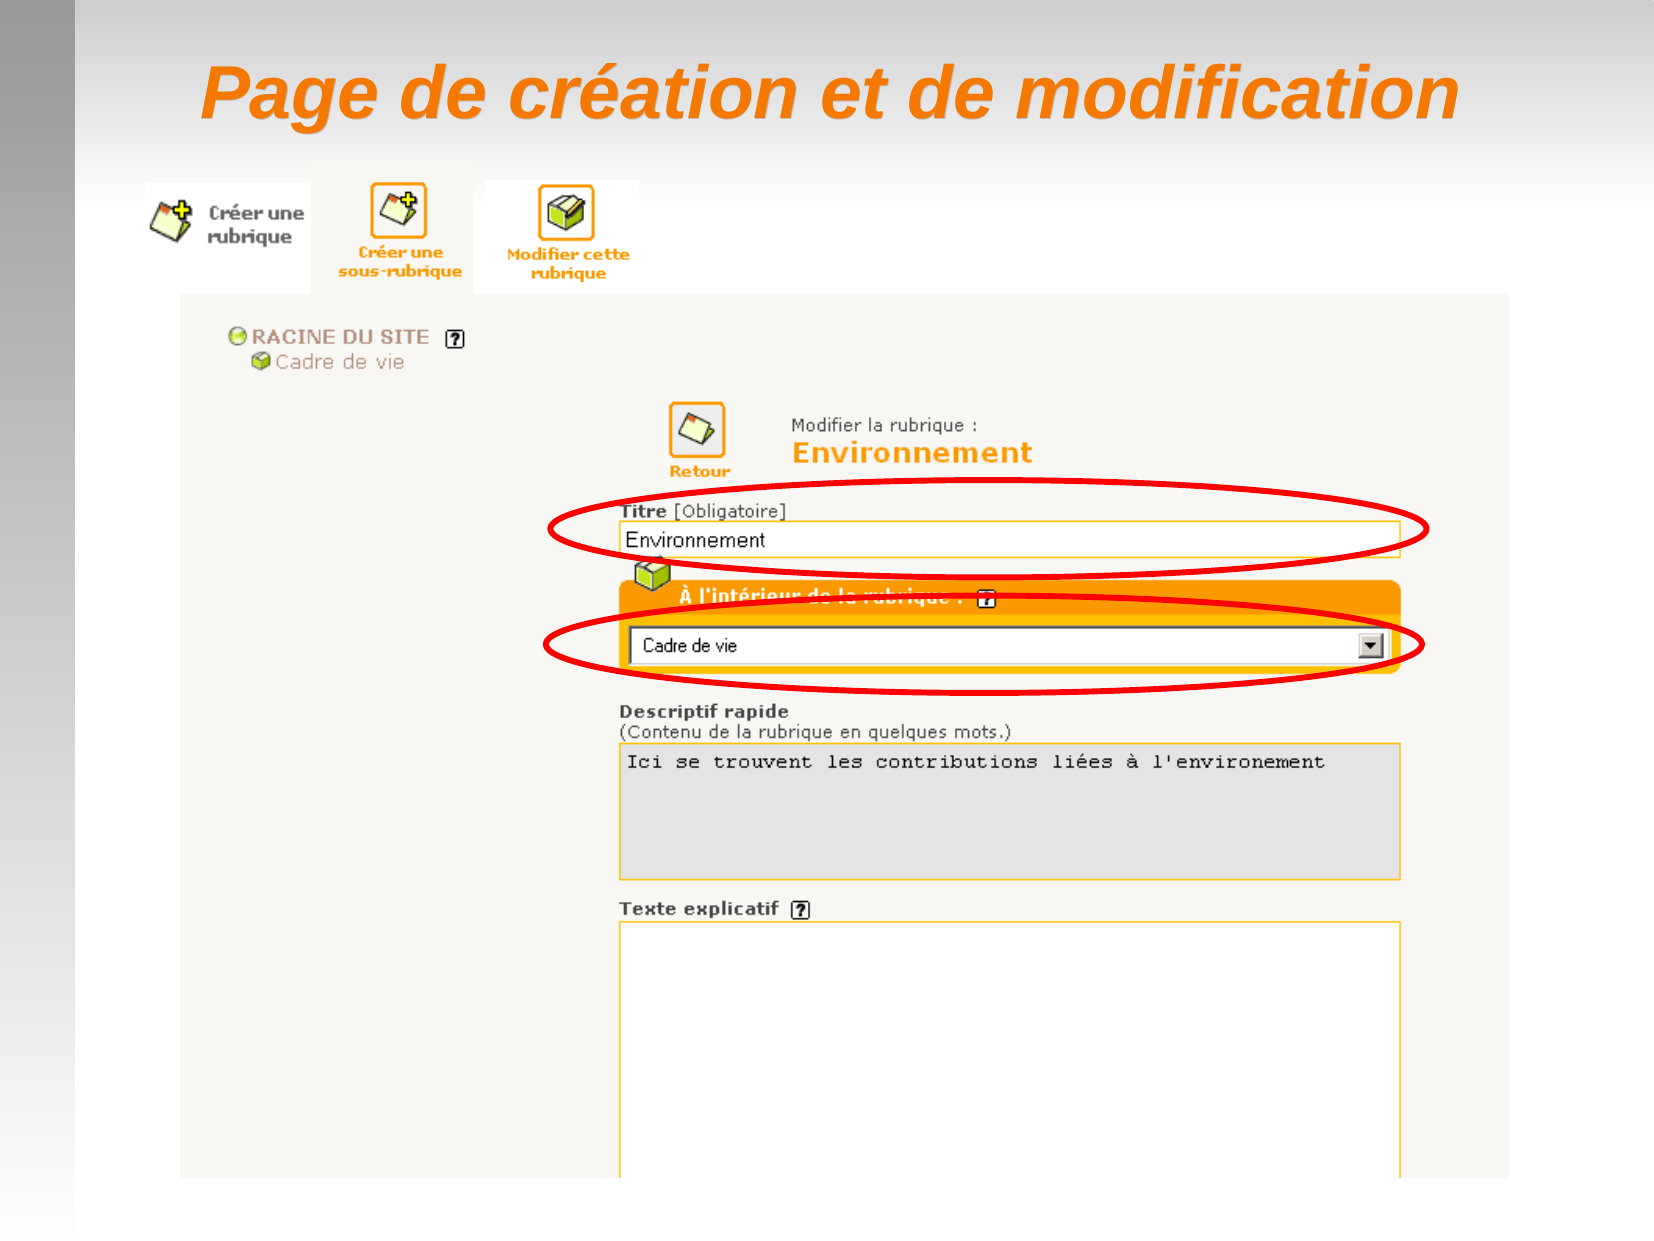

# Page de création et de modification